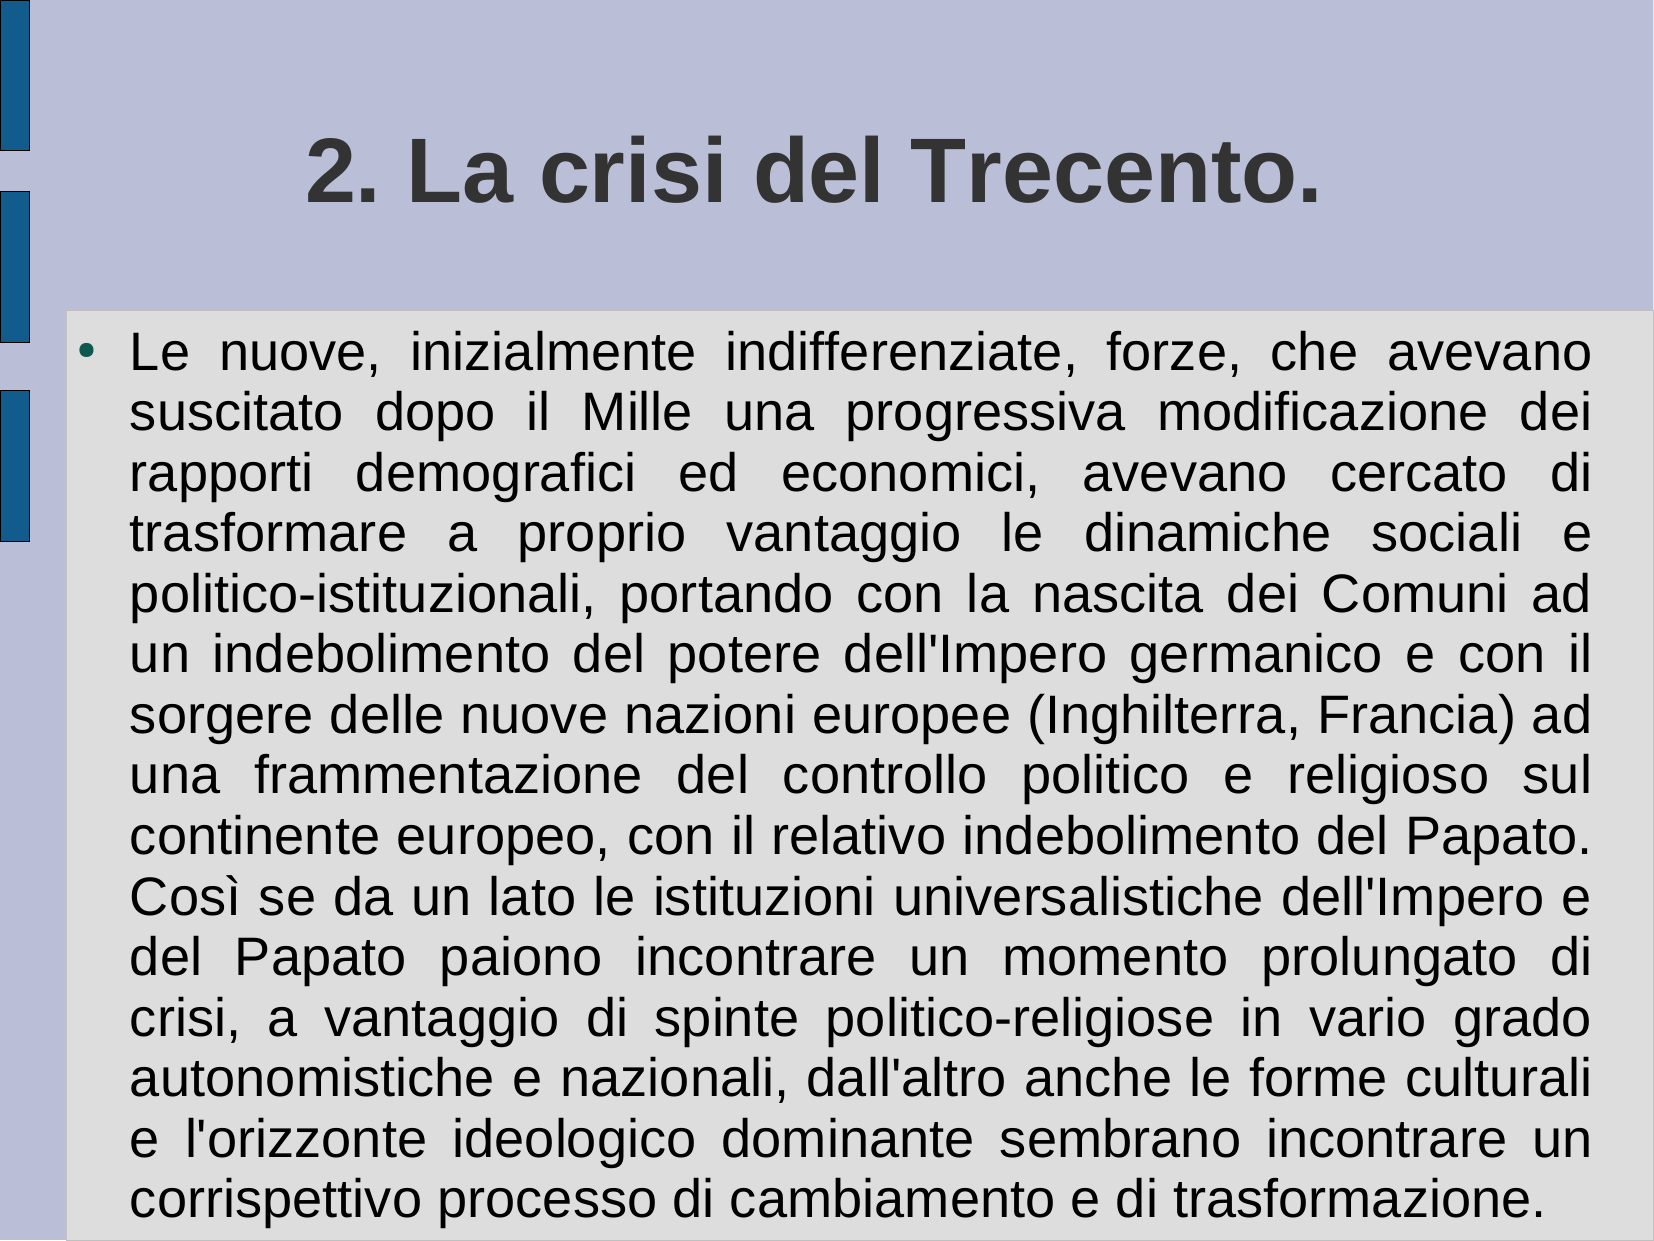

# 2. La crisi del Trecento.
Le nuove, inizialmente indifferenziate, forze, che avevano suscitato dopo il Mille una progressiva modificazione dei rapporti demografici ed economici, avevano cercato di trasformare a proprio vantaggio le dinamiche sociali e politico-istituzionali, portando con la nascita dei Comuni ad un indebolimento del potere dell'Impero germanico e con il sorgere delle nuove nazioni europee (Inghilterra, Francia) ad una frammentazione del controllo politico e religioso sul continente europeo, con il relativo indebolimento del Papato. Così se da un lato le istituzioni universalistiche dell'Impero e del Papato paiono incontrare un momento prolungato di crisi, a vantaggio di spinte politico-religiose in vario grado autonomistiche e nazionali, dall'altro anche le forme culturali e l'orizzonte ideologico dominante sembrano incontrare un corrispettivo processo di cambiamento e di trasformazione.